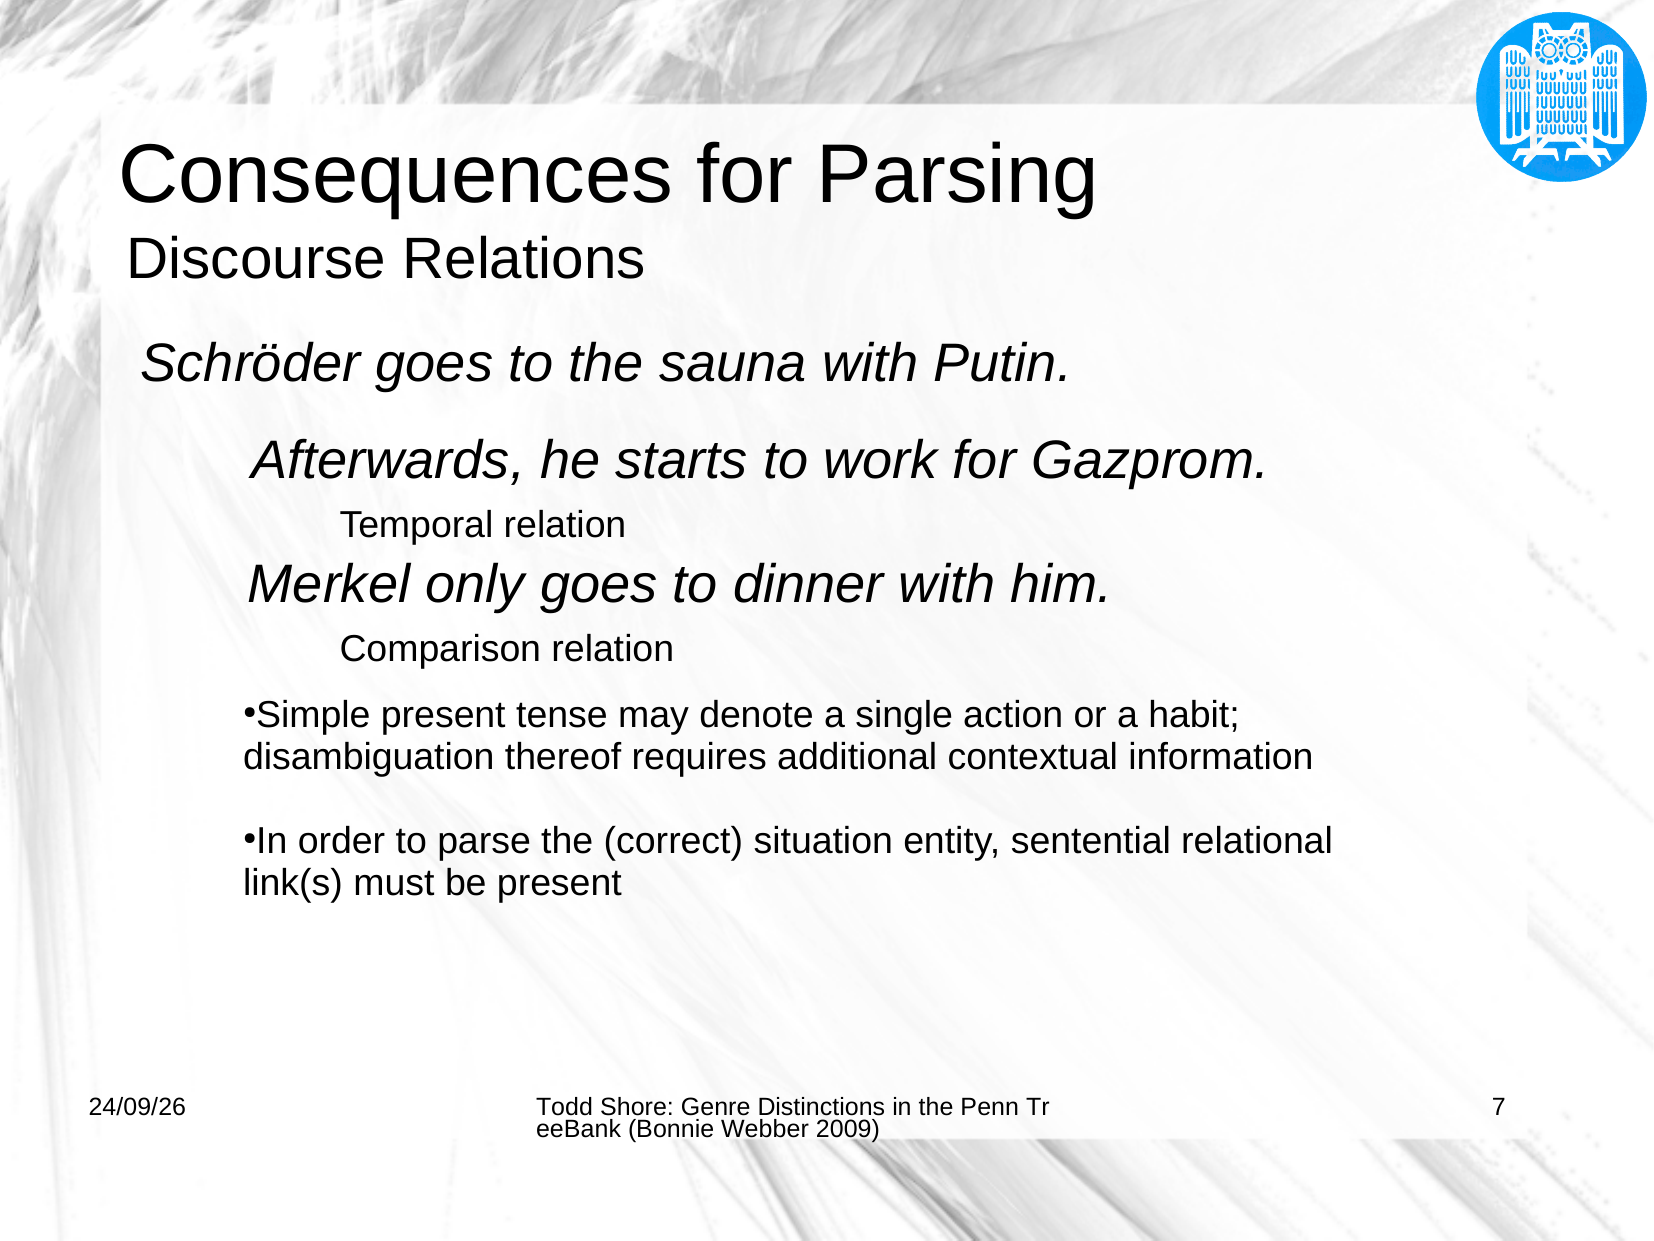

# Consequences for Parsing
Discourse Relations
Schröder goes to the sauna with Putin.
Afterwards, he starts to work for Gazprom.
Temporal relation
Merkel only goes to dinner with him.
Comparison relation
Simple present tense may denote a single action or a habit; disambiguation thereof requires additional contextual information
In order to parse the (correct) situation entity, sentential relational link(s) must be present
Todd Shore: Genre Distinctions in the Penn TreeBank (Bonnie Webber 2009)
7